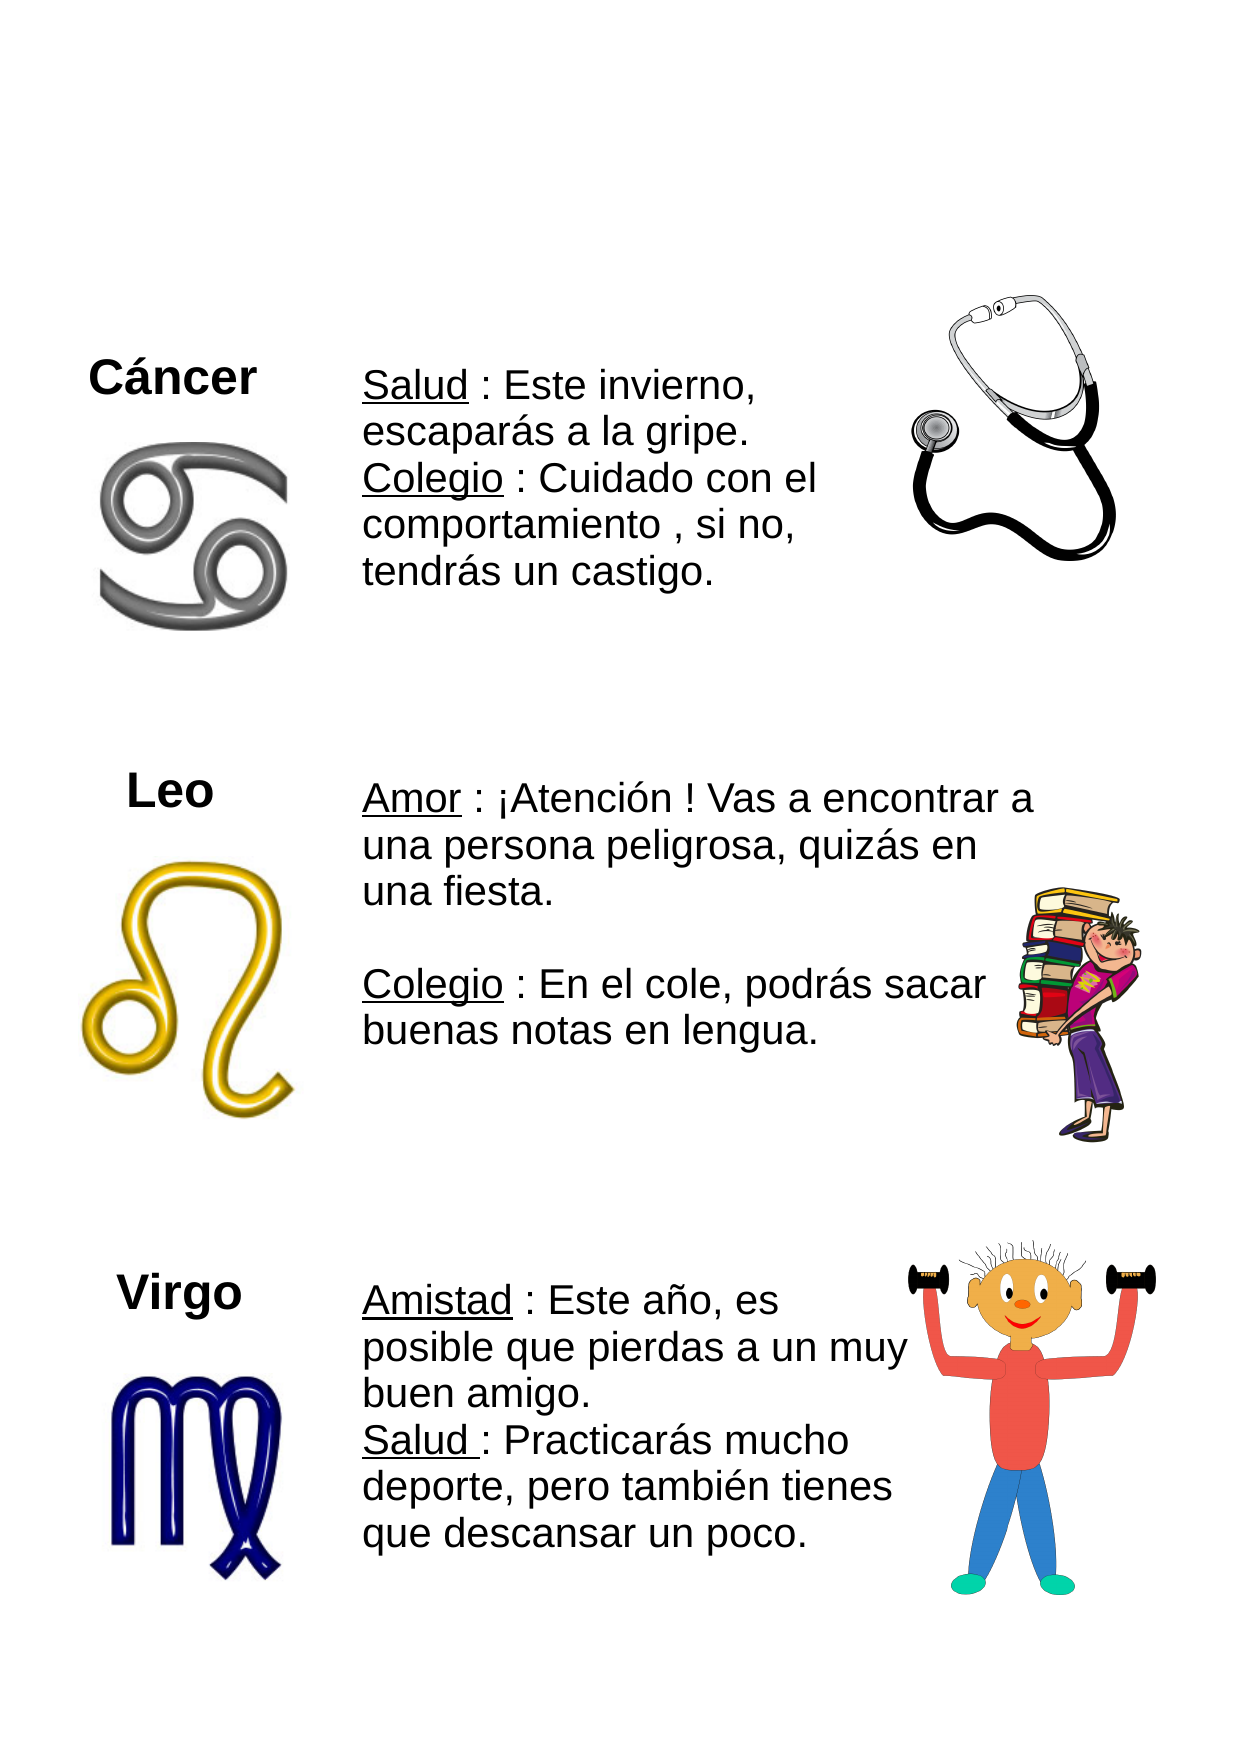

Cáncer
Salud : Este invierno, escaparás a la gripe.
Colegio : Cuidado con el comportamiento , si no, tendrás un castigo.
Leo
Amor : ¡Atención ! Vas a encontrar a una persona peligrosa, quizás en una fiesta.
Colegio : En el cole, podrás sacar buenas notas en lengua.
Virgo
Amistad : Este año, es posible que pierdas a un muy buen amigo.
Salud : Practicarás mucho deporte, pero también tienes que descansar un poco.